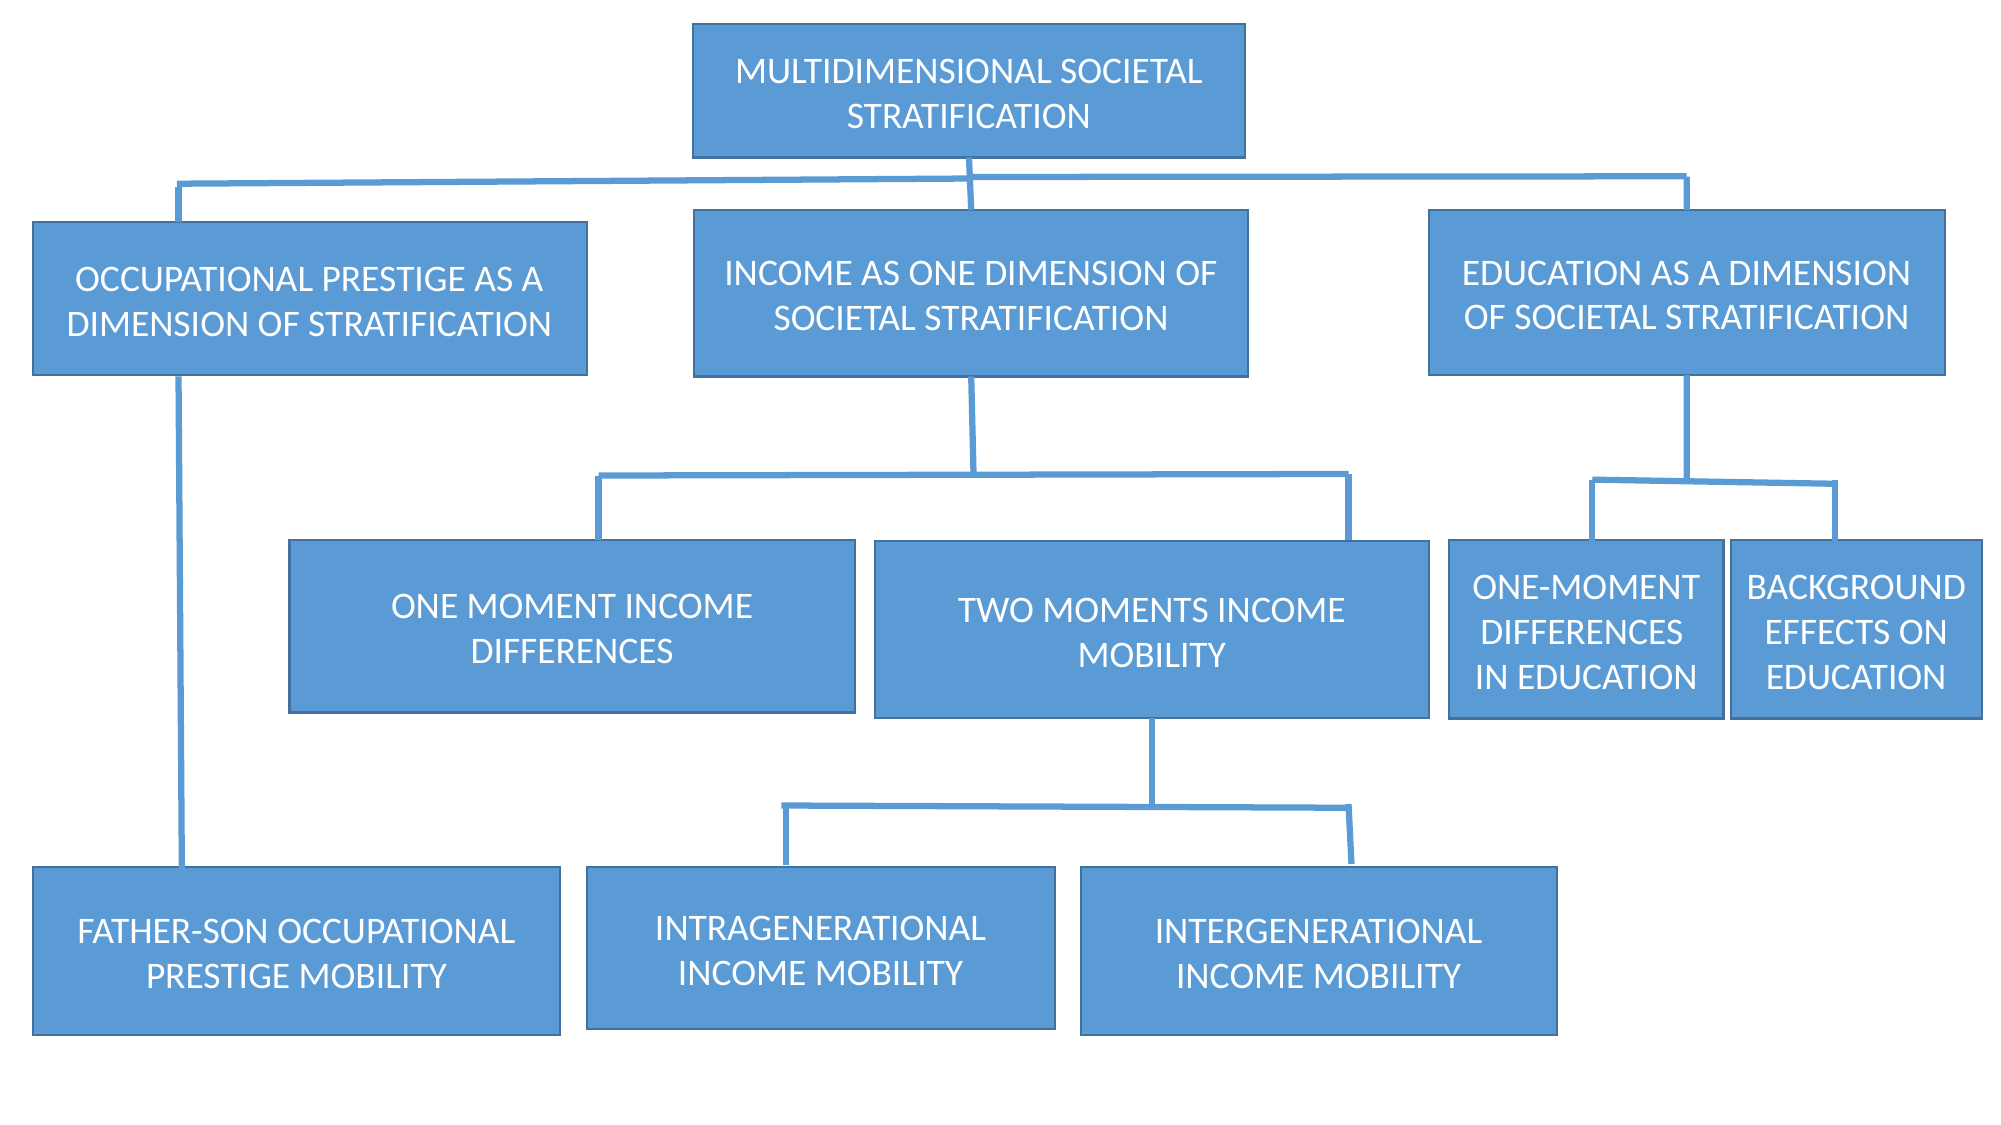

MULTIDIMENSIONAL SOCIETAL STRATIFICATION
INCOME AS ONE DIMENSION OF SOCIETAL STRATIFICATION
EDUCATION AS A DIMENSION OF SOCIETAL STRATIFICATION
OCCUPATIONAL PRESTIGE AS A DIMENSION OF STRATIFICATION
ONE MOMENT INCOME DIFFERENCES
ONE-MOMENT DIFFERENCES IN EDUCATION
BACKGROUND EFFECTS ON EDUCATION
TWO MOMENTS INCOME MOBILITY
FATHER-SON OCCUPATIONAL PRESTIGE MOBILITY
INTRAGENERATIONAL INCOME MOBILITY
INTERGENERATIONAL INCOME MOBILITY